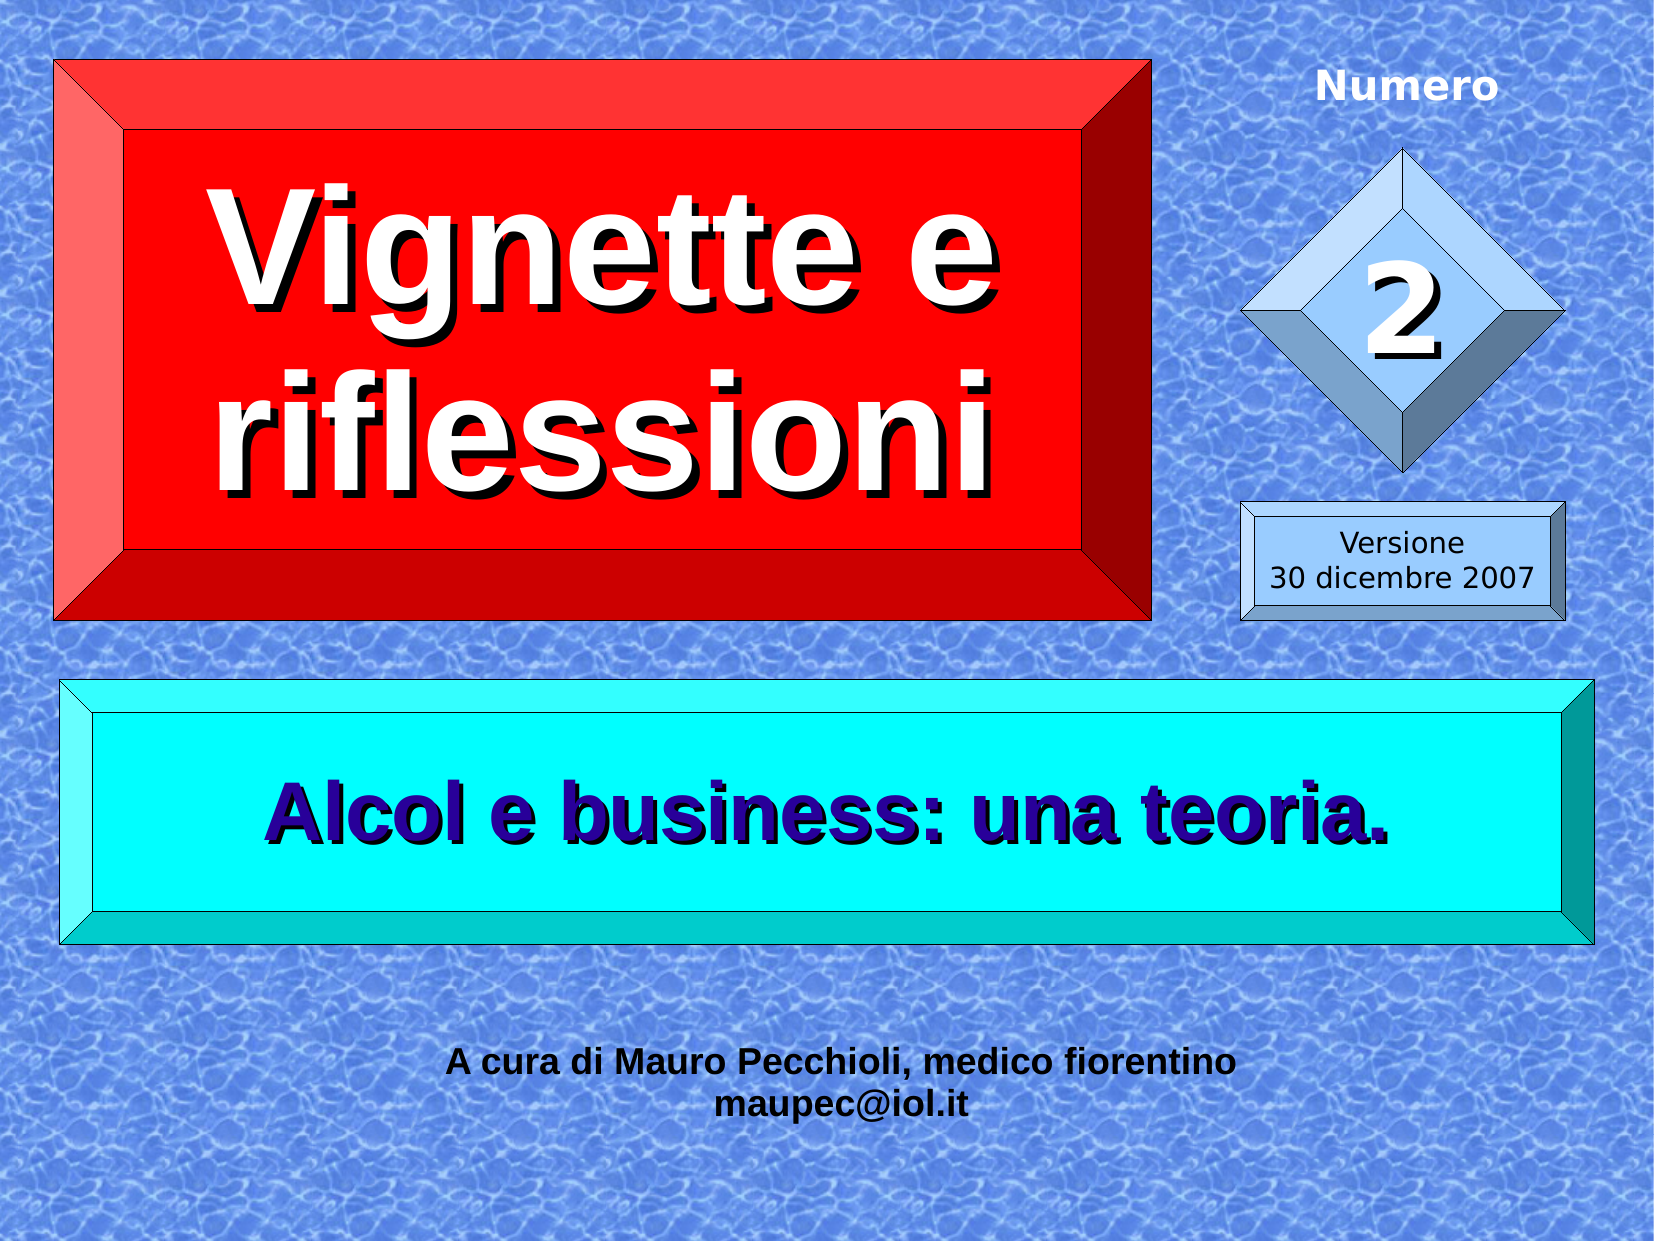

Numero
Vignette e
riflessioni
2
Versione
30 dicembre 2007
Alcol e business: una teoria.
A cura di Mauro Pecchioli, medico fiorentino
maupec@iol.it